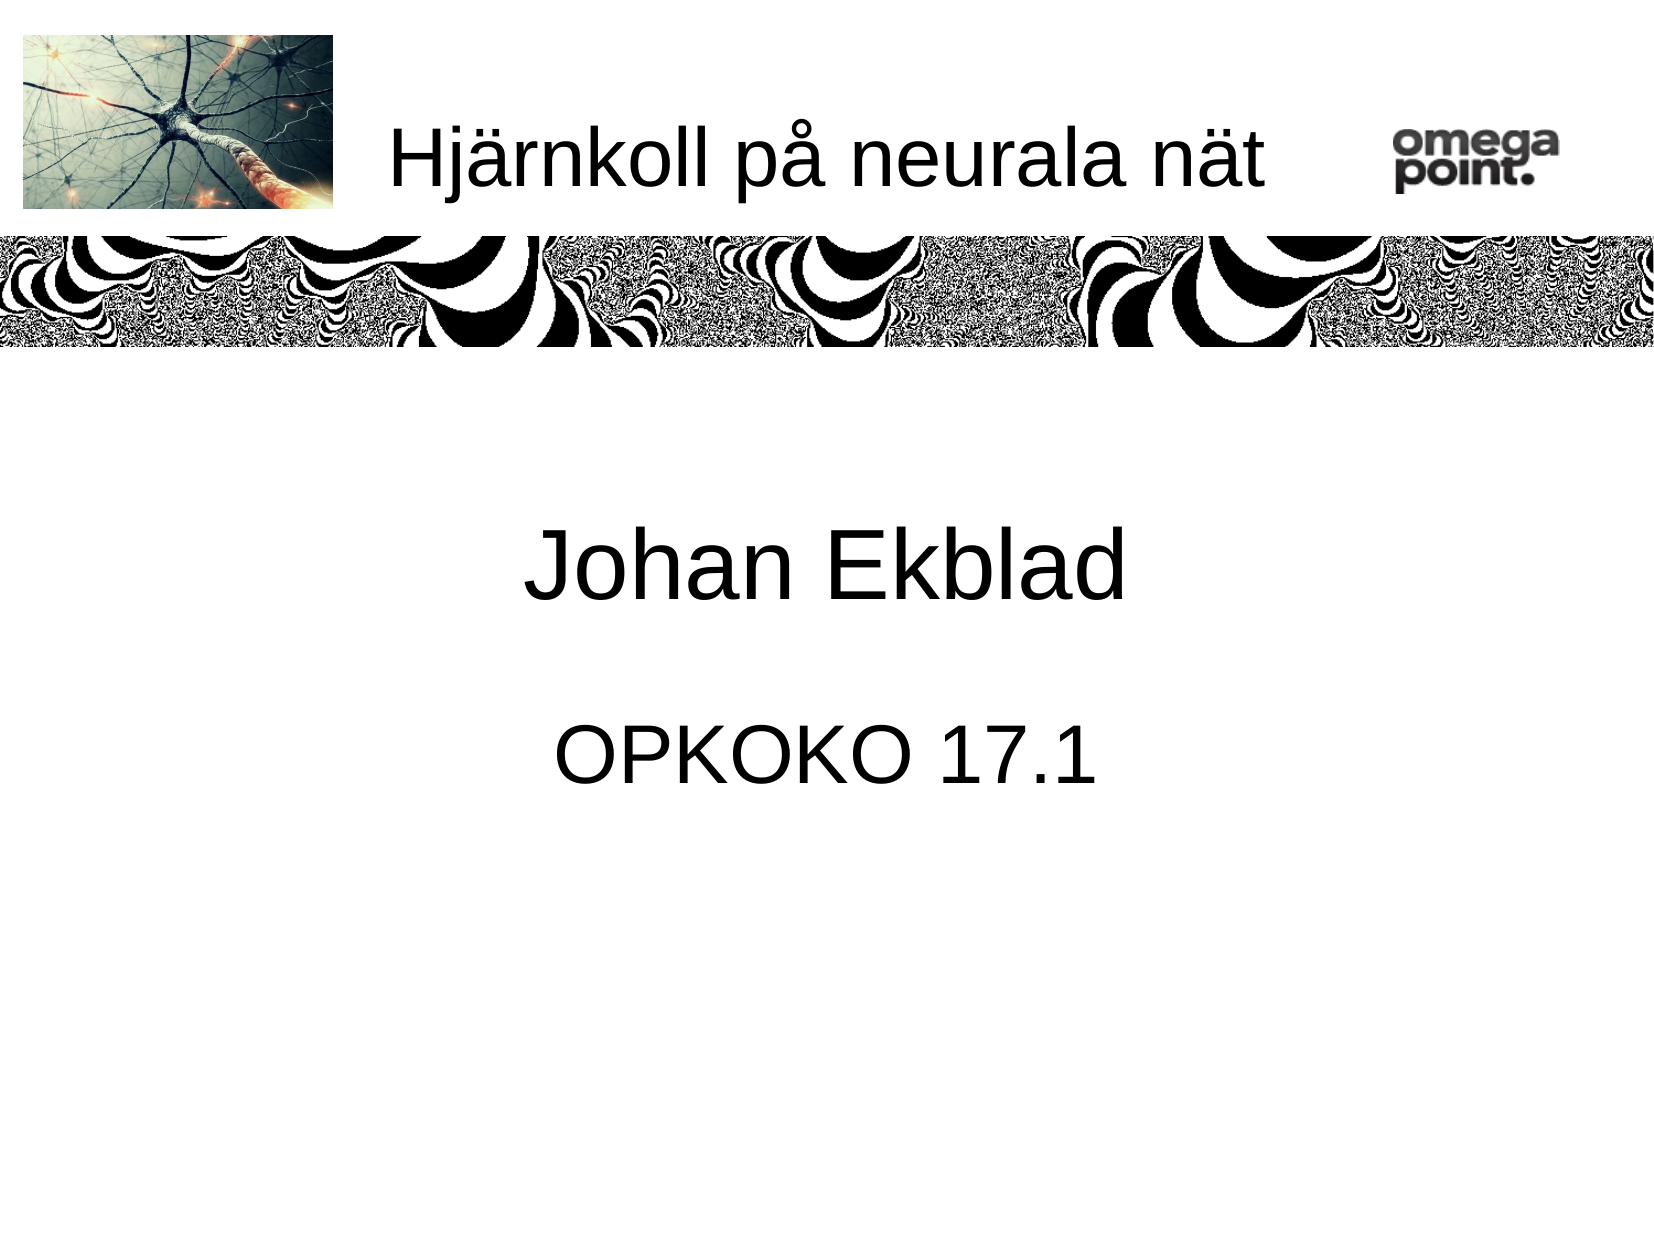

Hjärnkoll på neurala nät
Johan Ekblad
OPKOKO 17.1